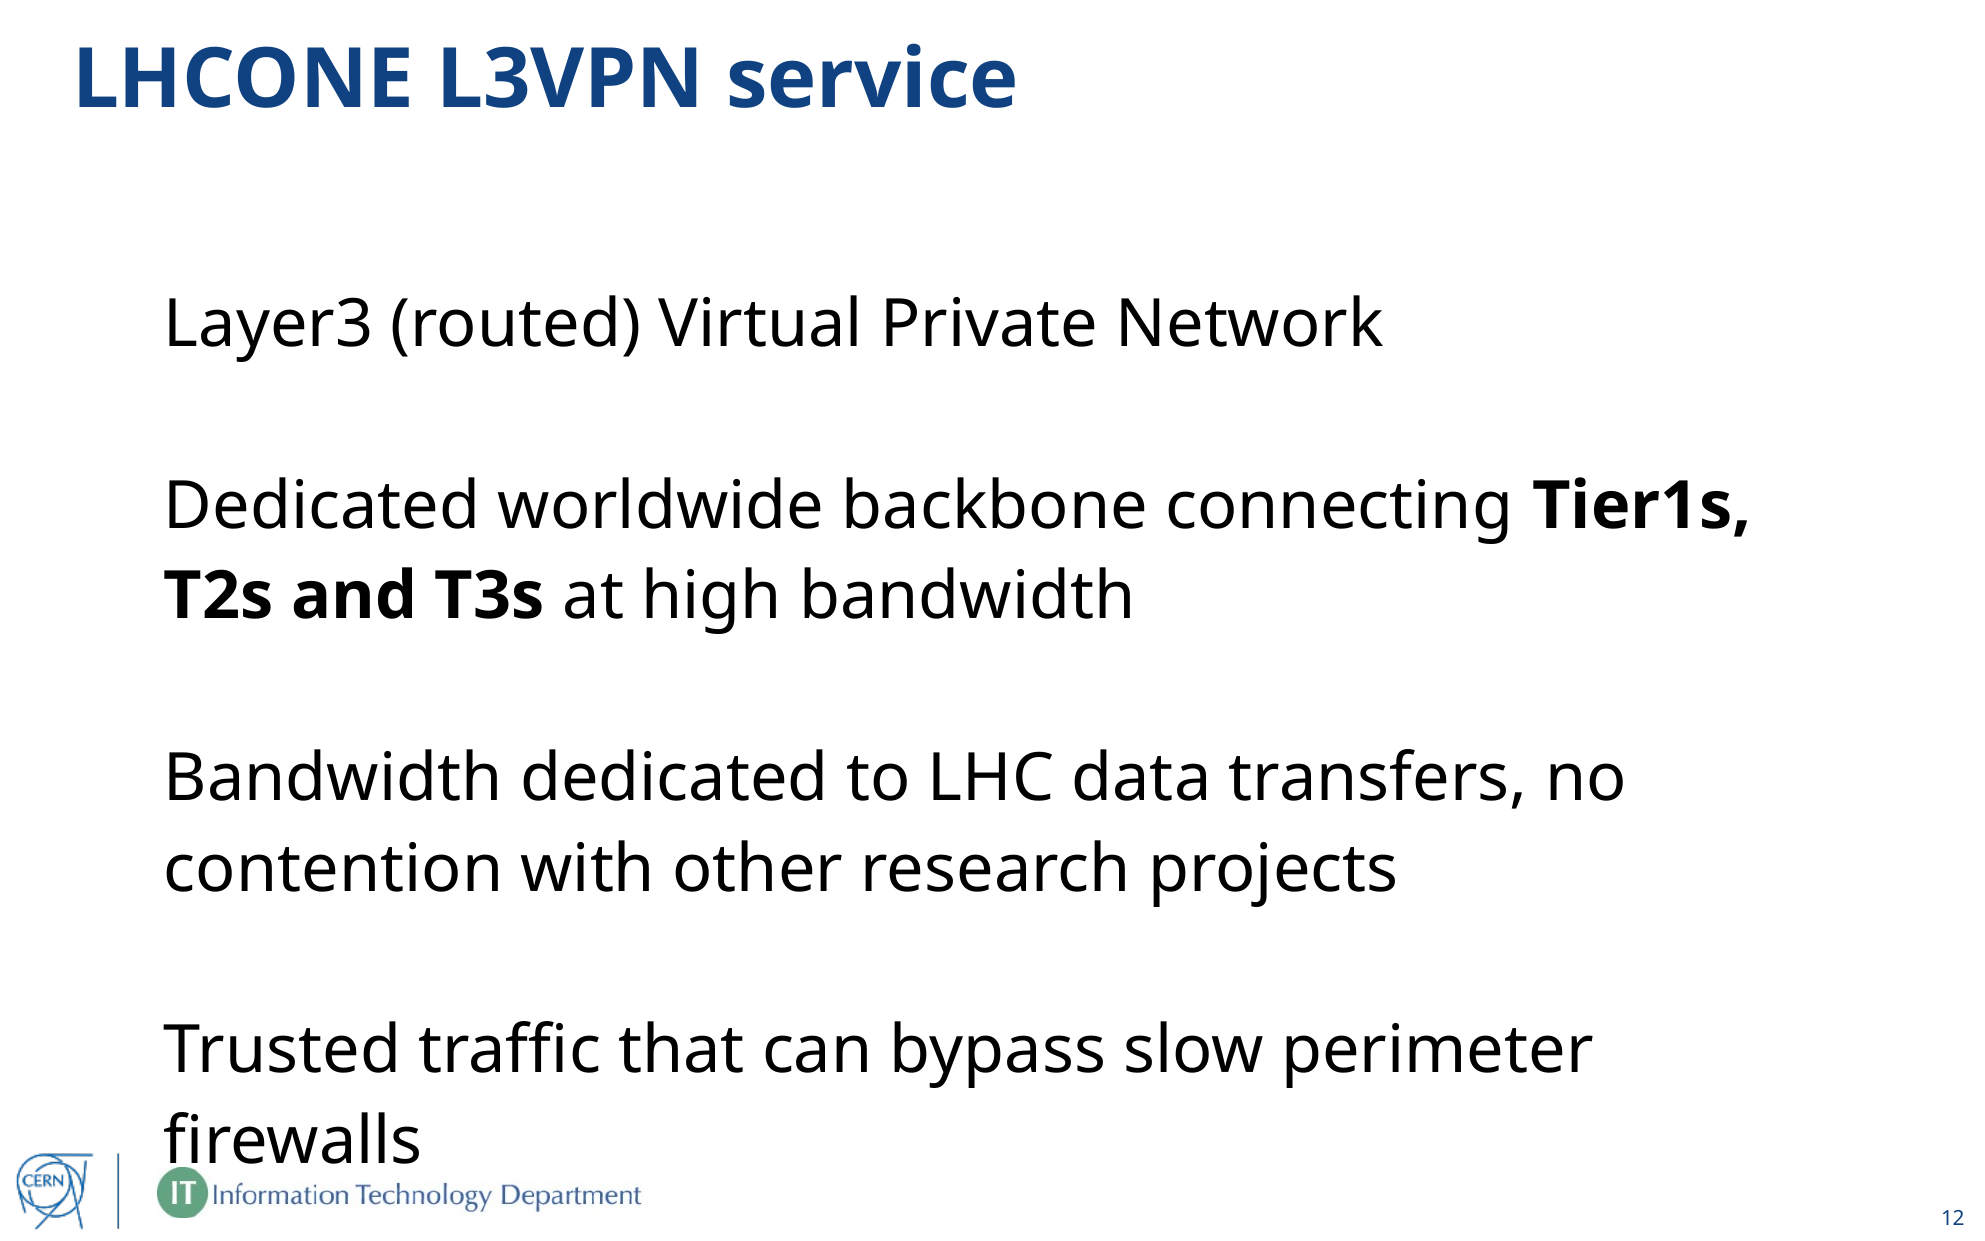

# LHCONE L3VPN service
Layer3 (routed) Virtual Private Network
Dedicated worldwide backbone connecting Tier1s, T2s and T3s at high bandwidth
Bandwidth dedicated to LHC data transfers, no contention with other research projects
Trusted traffic that can bypass slow perimeter firewalls